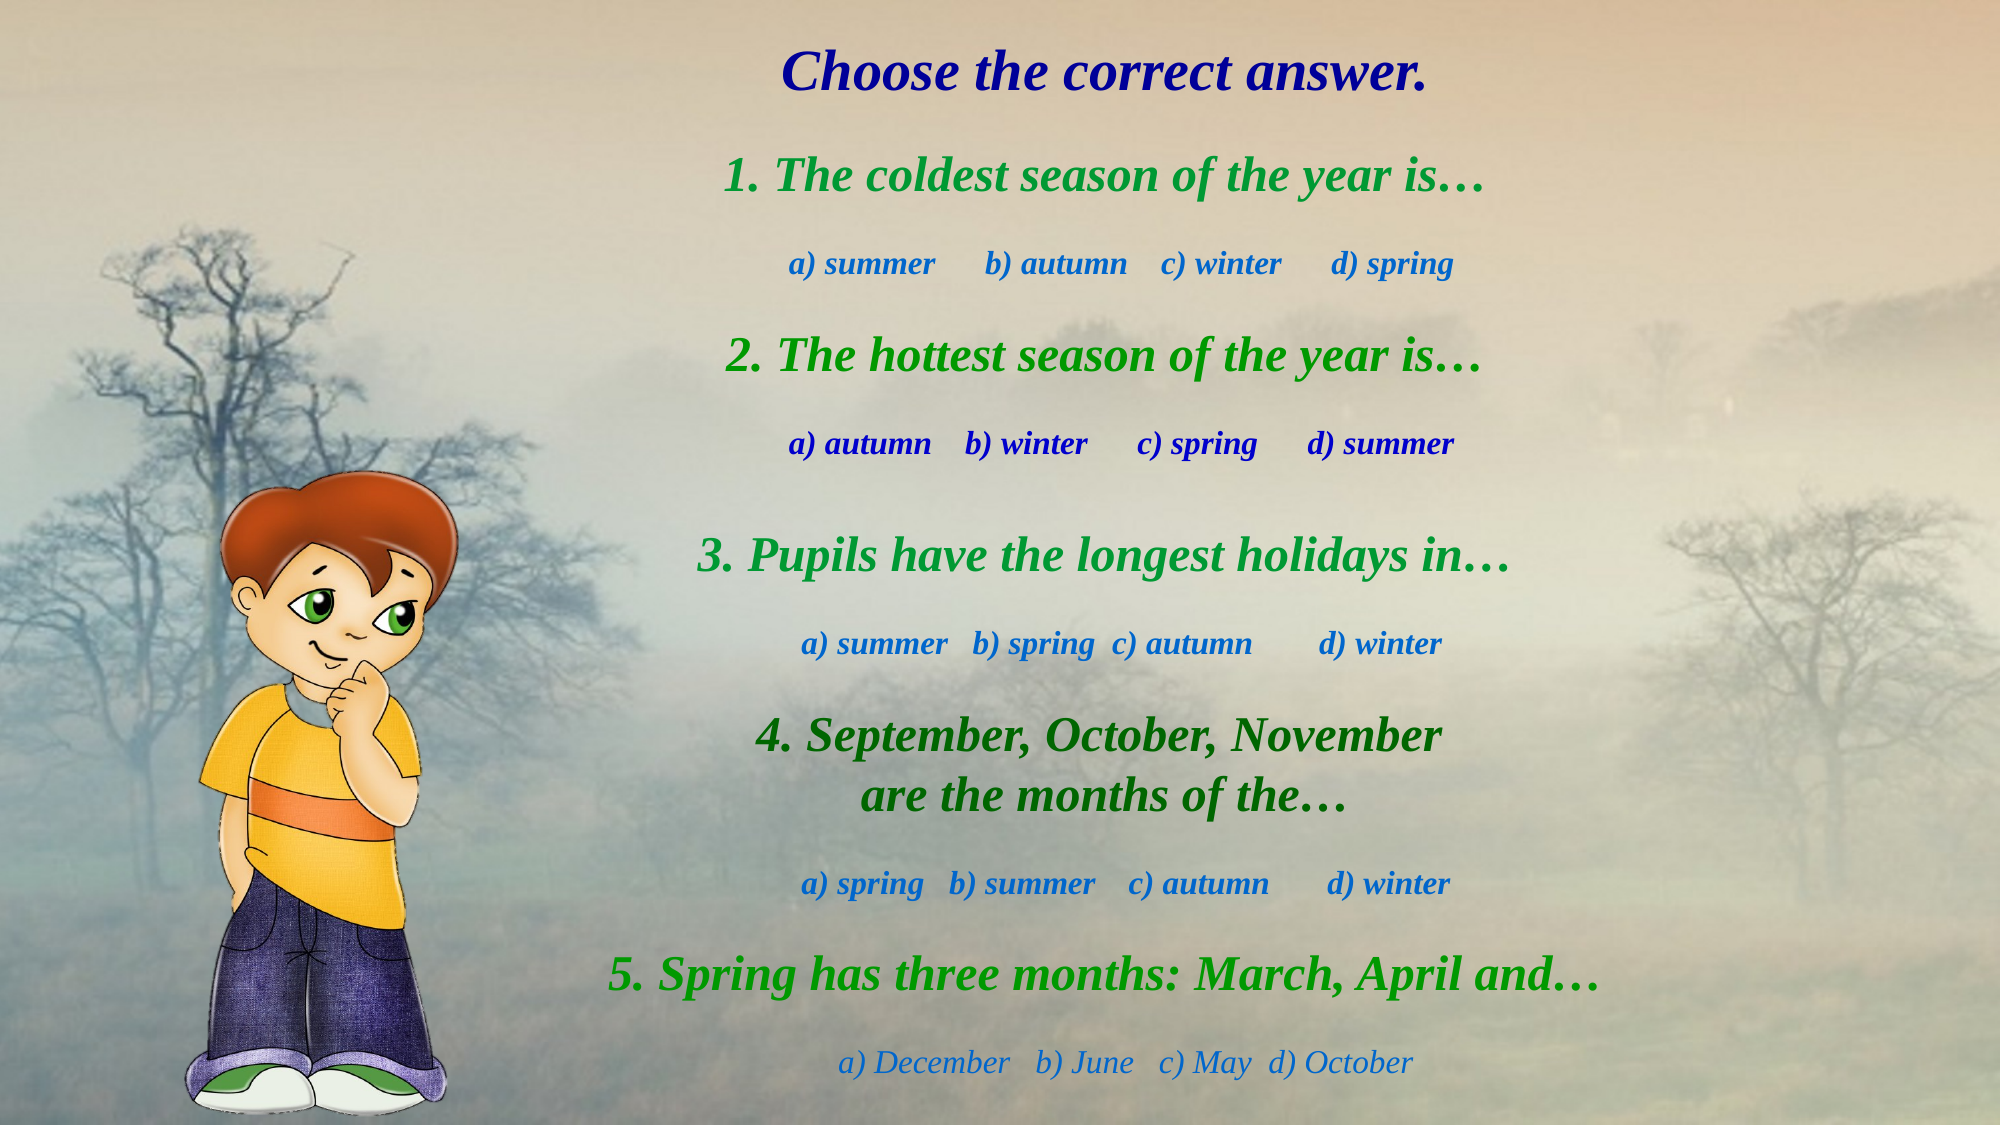

Choose the correct answer.
1. The coldest season of the year is…
 a) summer b) autumn c) winter d) spring
2. The hottest season of the year is…
 a) autumn b) winter c) spring d) summer
3. Pupils have the longest holidays in…
 a) summer b) spring c) autumn d) winter
4. September, October, November
are the months of the…
 a) spring b) summer c) autumn d) winter
5. Spring has three months: March, April and…
 a) December b) June c) May d) October